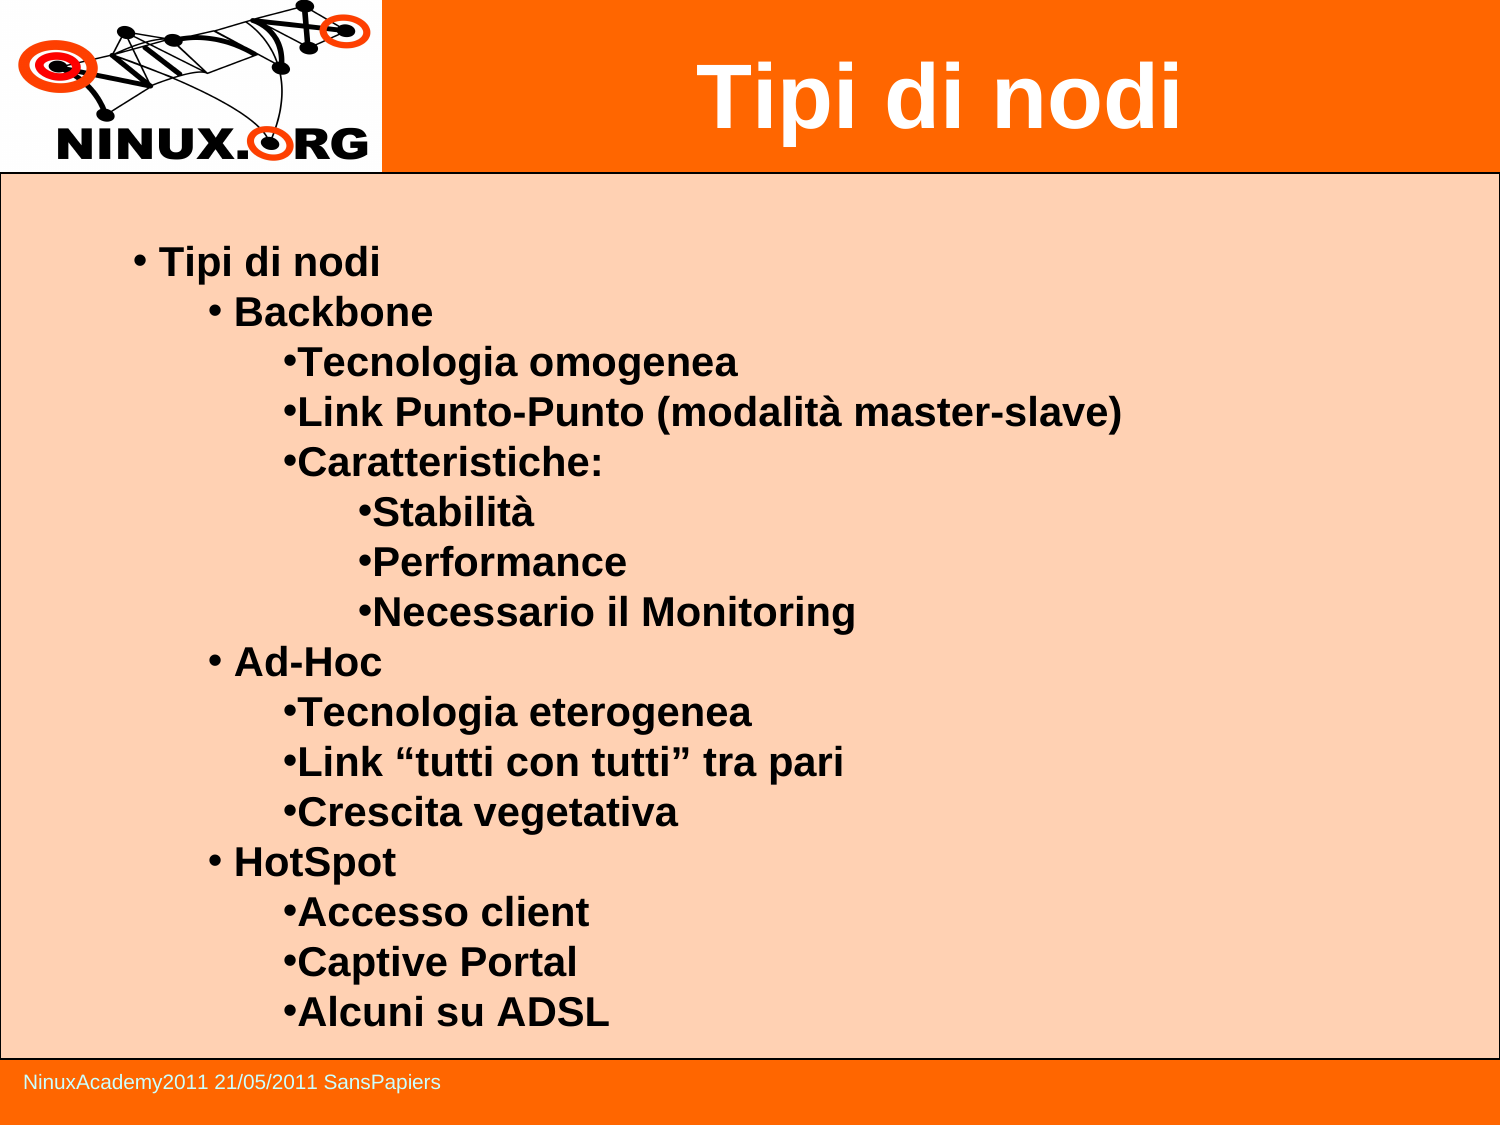

Tipi di nodi
 Tipi di nodi
 Backbone
Tecnologia omogenea
Link Punto-Punto (modalità master-slave)
Caratteristiche:
Stabilità
Performance
Necessario il Monitoring
 Ad-Hoc
Tecnologia eterogenea
Link “tutti con tutti” tra pari
Crescita vegetativa
 HotSpot
Accesso client
Captive Portal
Alcuni su ADSL
NinuxAcademy2011 21/05/2011 SansPapiers